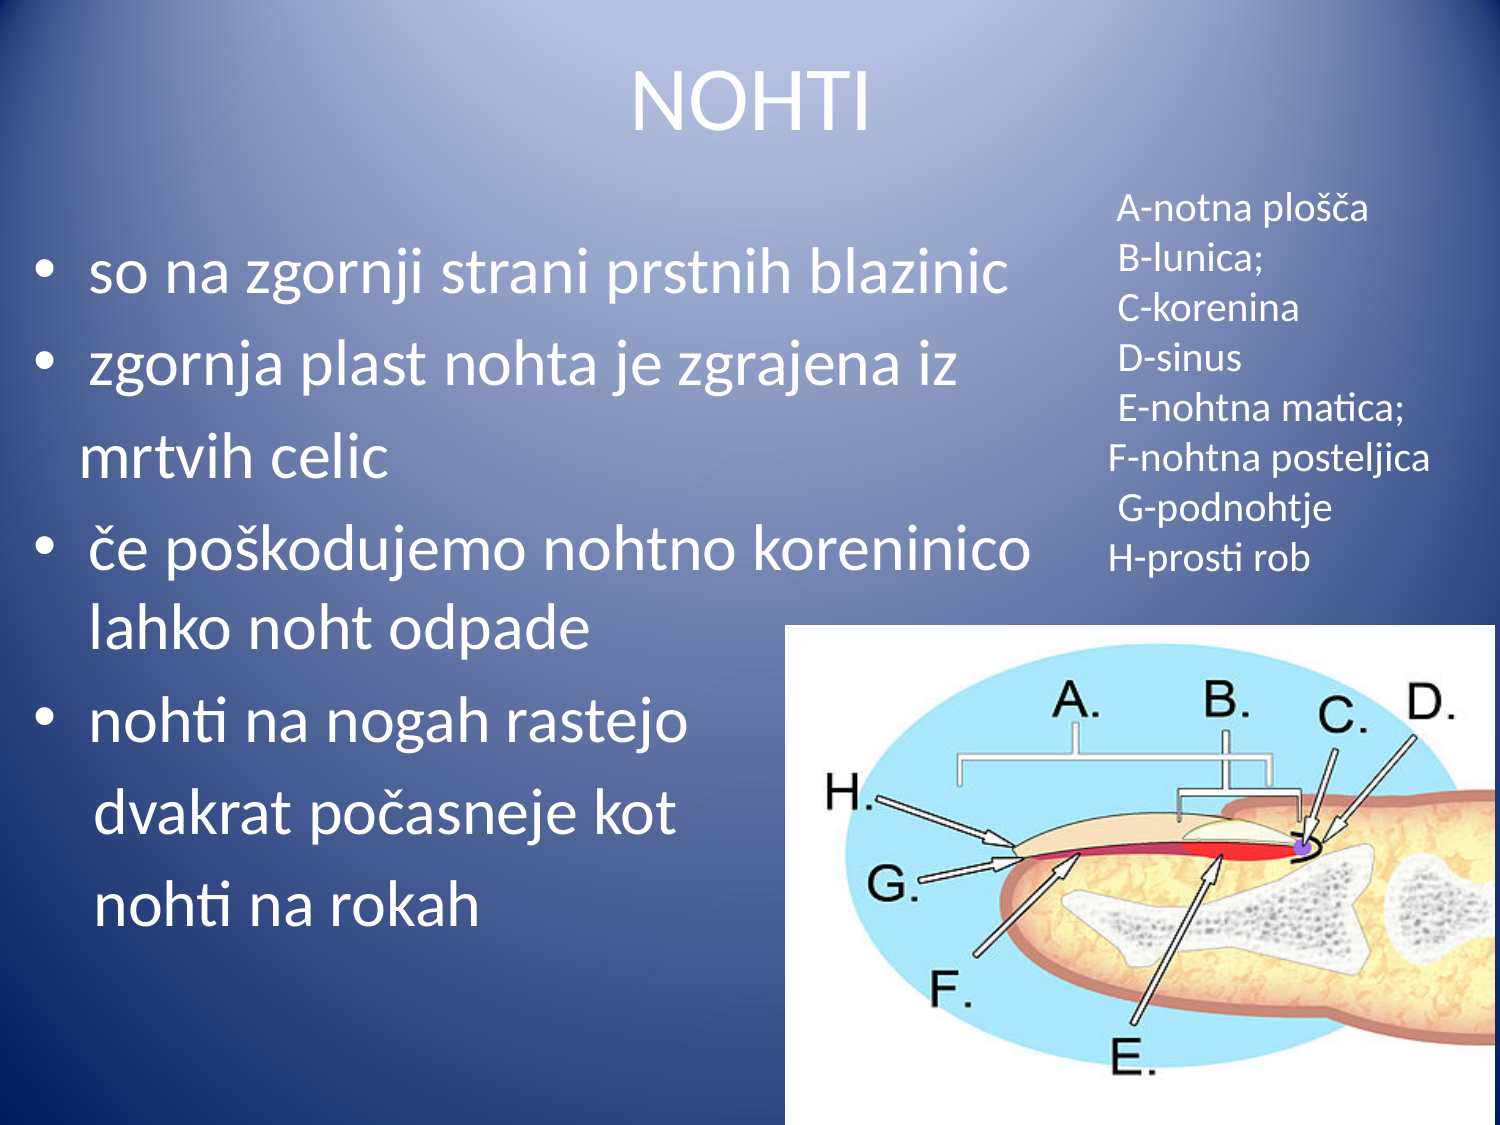

# NOHTI
 A-notna plošča
 B-lunica;
 C-korenina
 D-sinus
 E-nohtna matica;
F-nohtna posteljica
 G-podnohtje
H-prosti rob
so na zgornji strani prstnih blazinic
zgornja plast nohta je zgrajena iz
  mrtvih celic
če poškodujemo nohtno koreninico lahko noht odpade
nohti na nogah rastejo
 dvakrat počasneje kot
 nohti na rokah